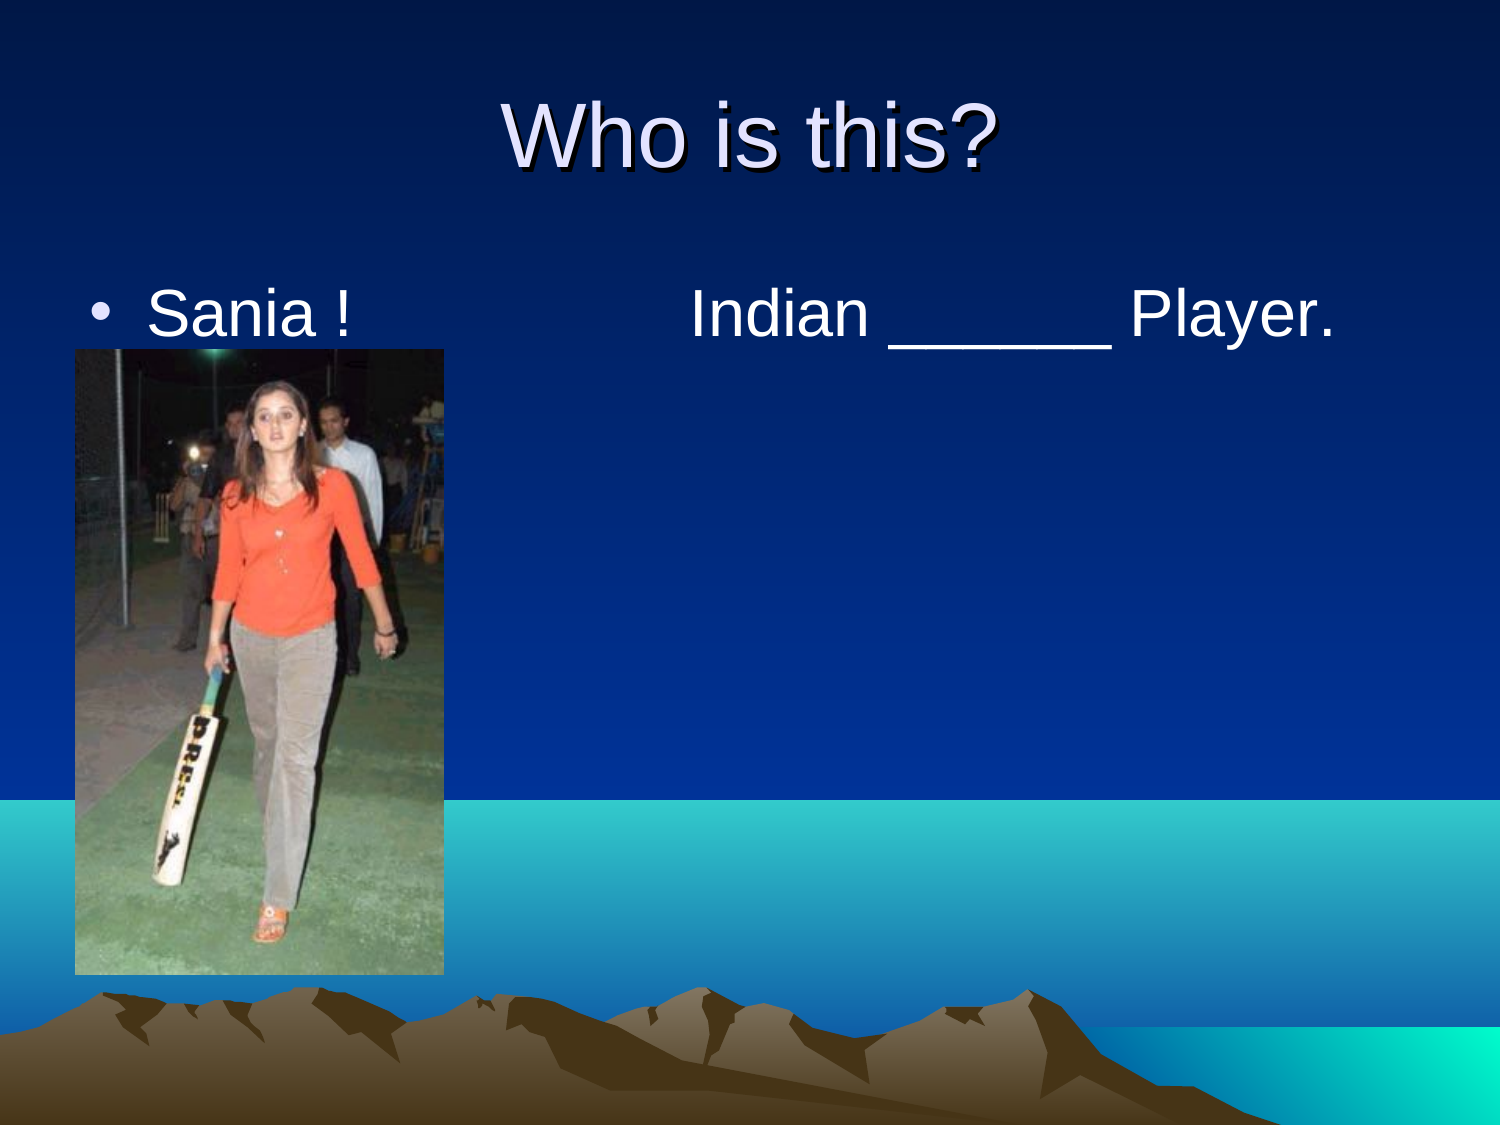

# Who is this?
Sania !			Indian ______ Player.